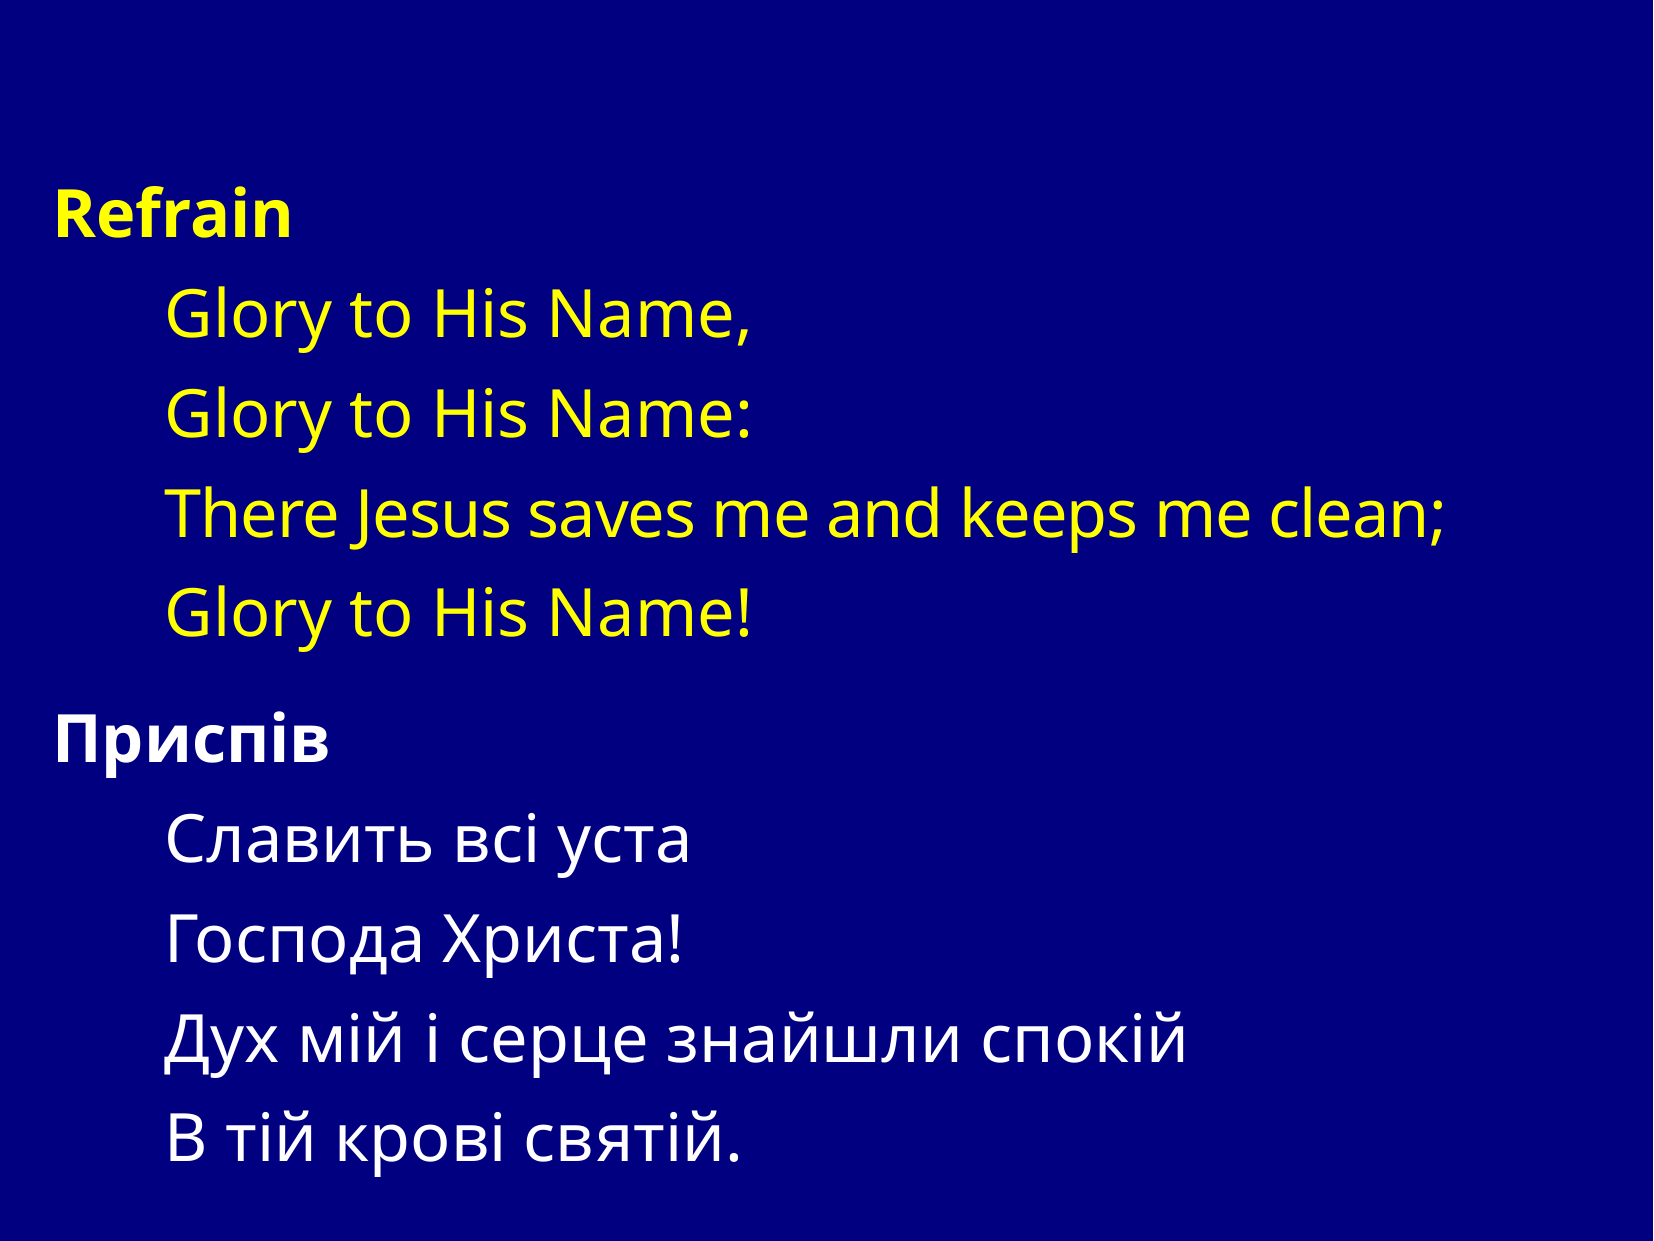

Refrain
	Glory to His Name,
	Glory to His Name:
	There Jesus saves me and keeps me clean;
	Glory to His Name!
Приспів
	Славить всі уста
	Господа Христа!
	Дух мій і серце знайшли спокій
	В тій крові святій.